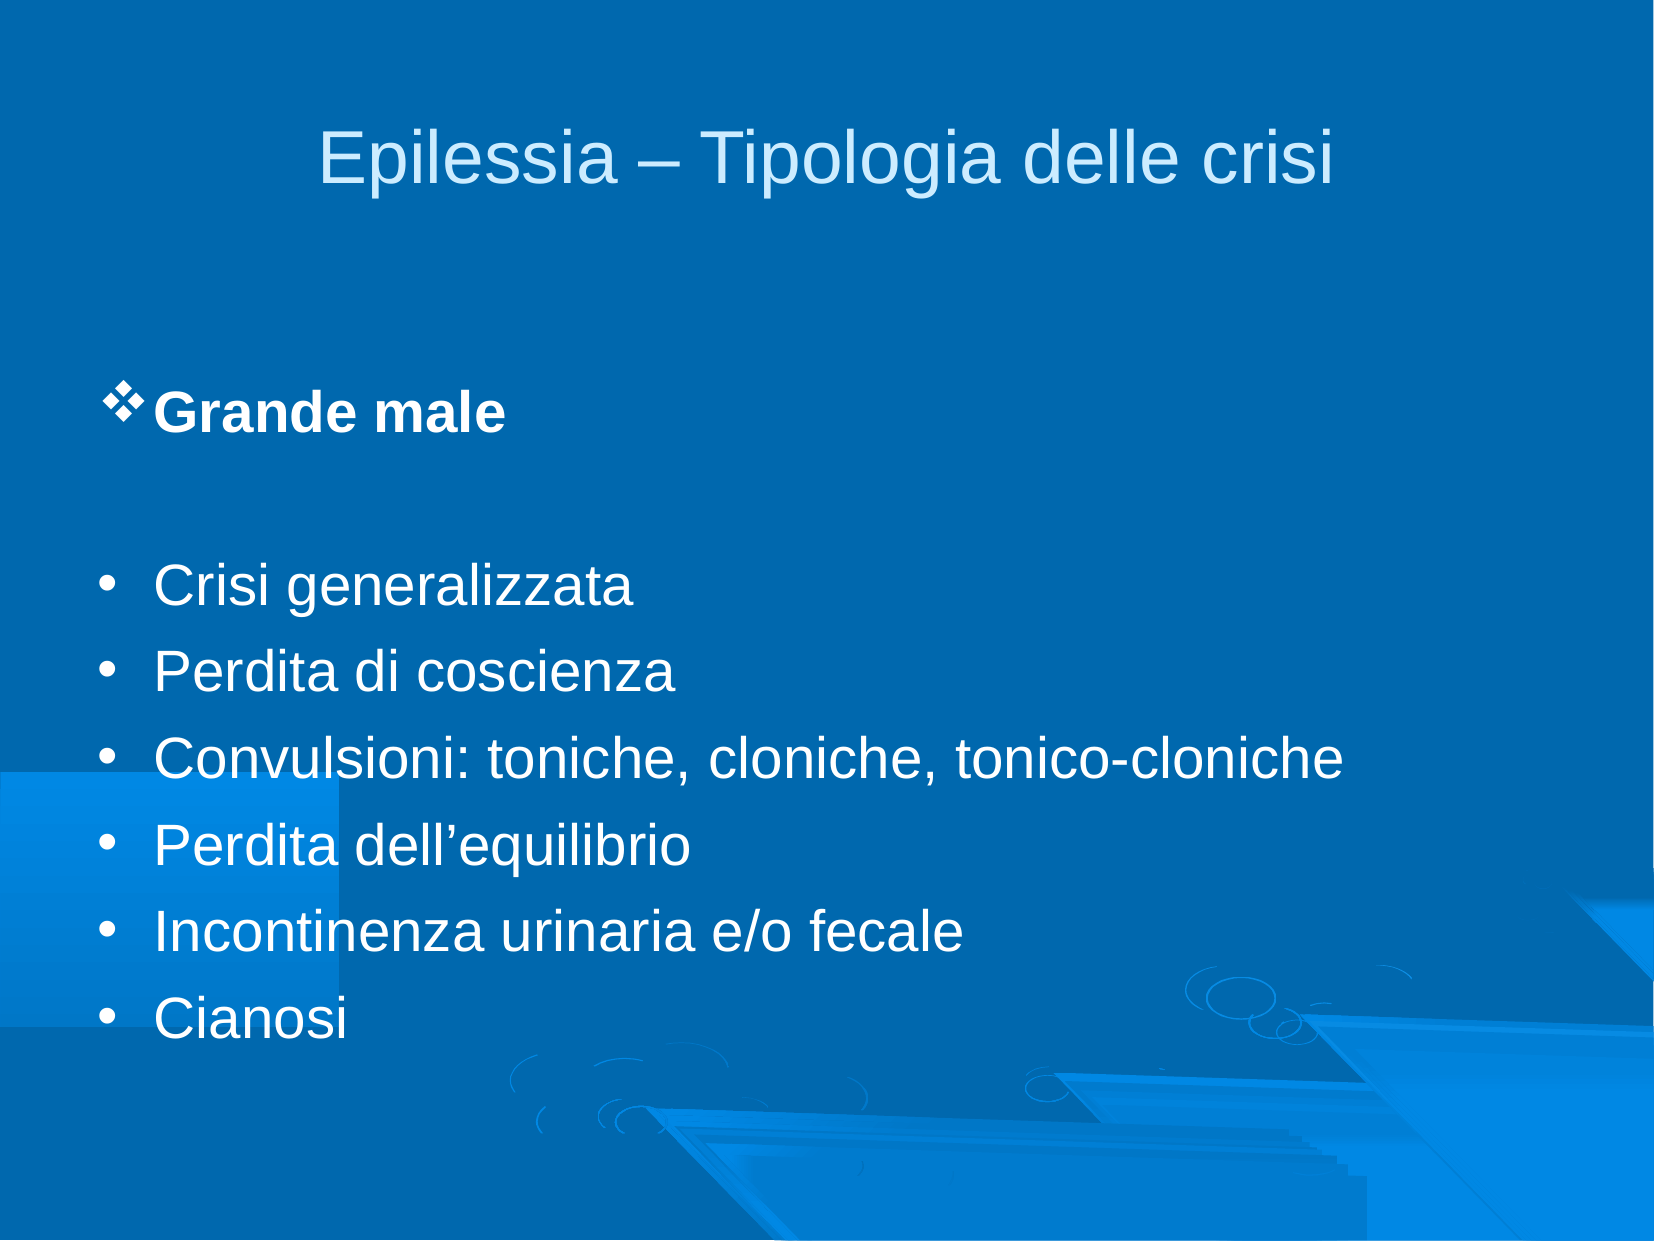

# Epilessia – Tipologia delle crisi
Grande male
Crisi generalizzata
Perdita di coscienza
Convulsioni: toniche, cloniche, tonico-cloniche
Perdita dell’equilibrio
Incontinenza urinaria e/o fecale
Cianosi